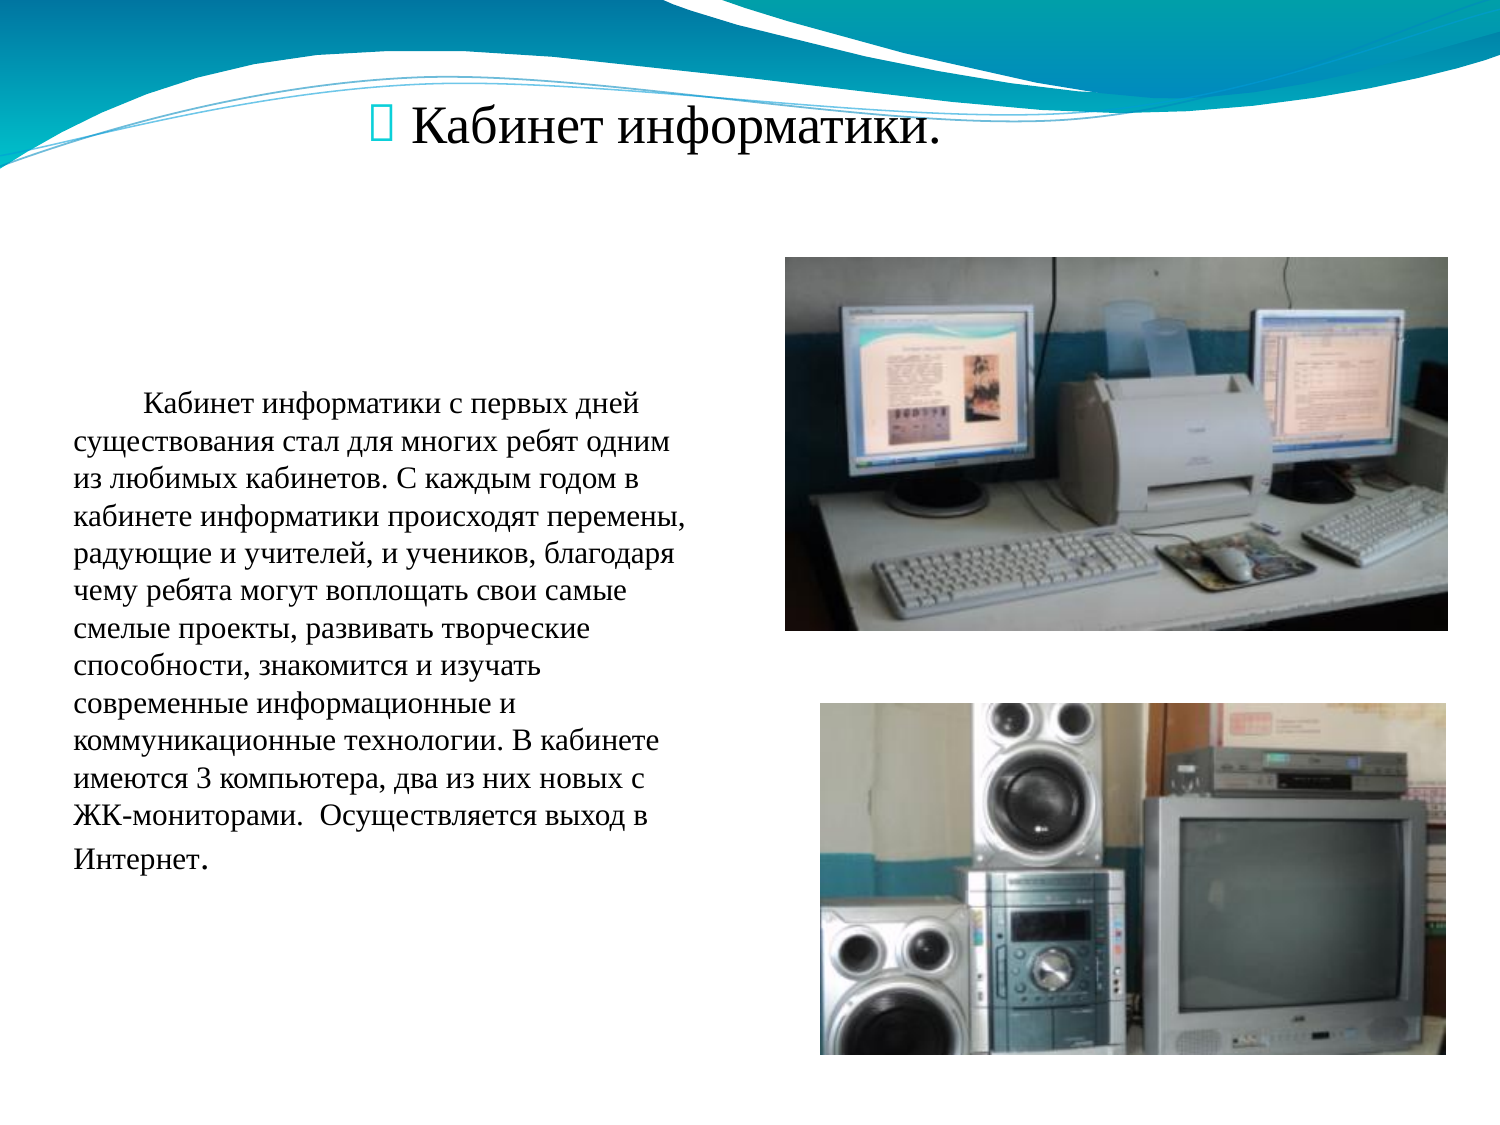

Кабинет информатики.
#
 Кабинет информатики с первых дней существования стал для многих ребят одним из любимых кабинетов. С каждым годом в кабинете информатики происходят перемены, радующие и учителей, и учеников, благодаря чему ребята могут воплощать свои самые смелые проекты, развивать творческие способности, знакомится и изучать современные информационные и коммуникационные технологии. В кабинете имеются 3 компьютера, два из них новых с ЖК-мониторами. Осуществляется выход в Интернет.